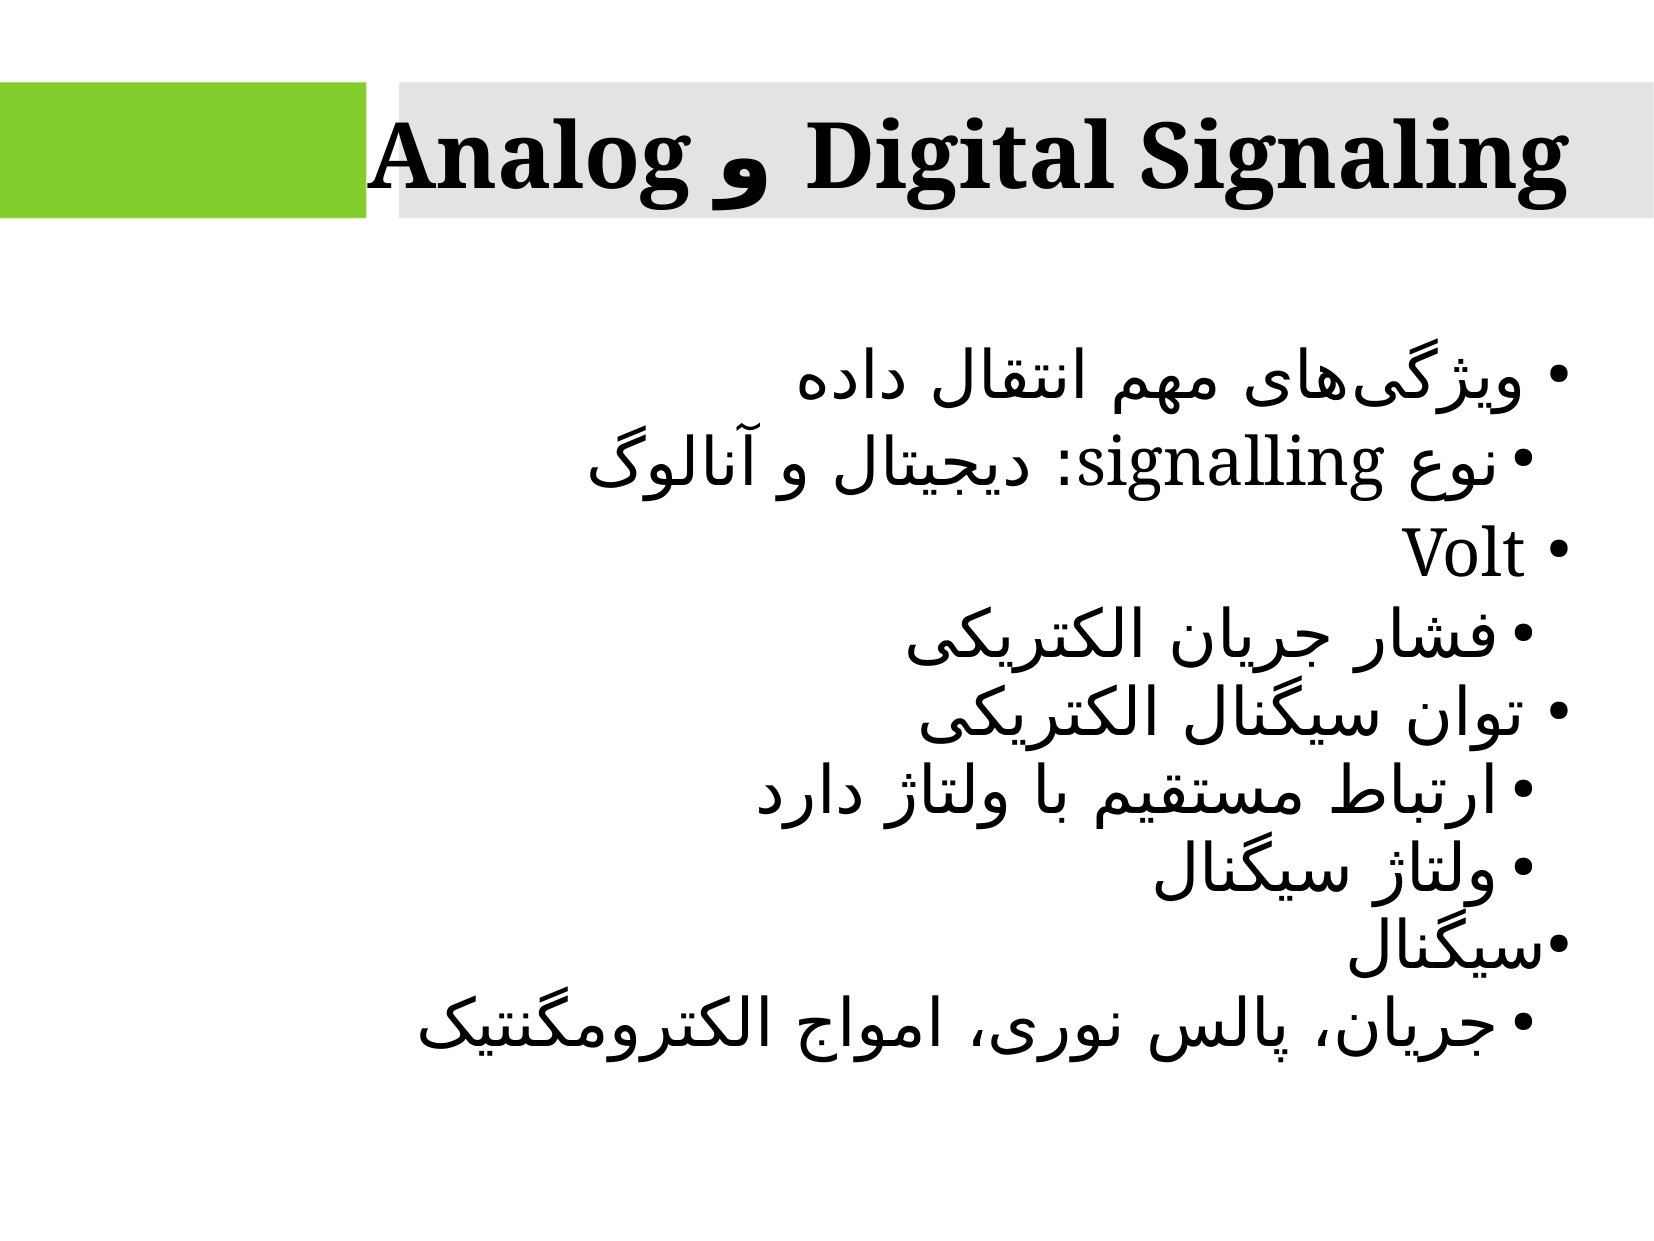

# Analog و Digital Signaling
 ویژگی‌های مهم انتقال داده
نوع signalling: دیجیتال و آنالوگ
 Volt
فشار جریان الکتریکی
 توان سیگنال الکتریکی
ارتباط مستقیم با ولتاژ دارد
ولتاژ سیگنال
سیگنال
جریان، پالس نوری، امواج الکترومگنتیک